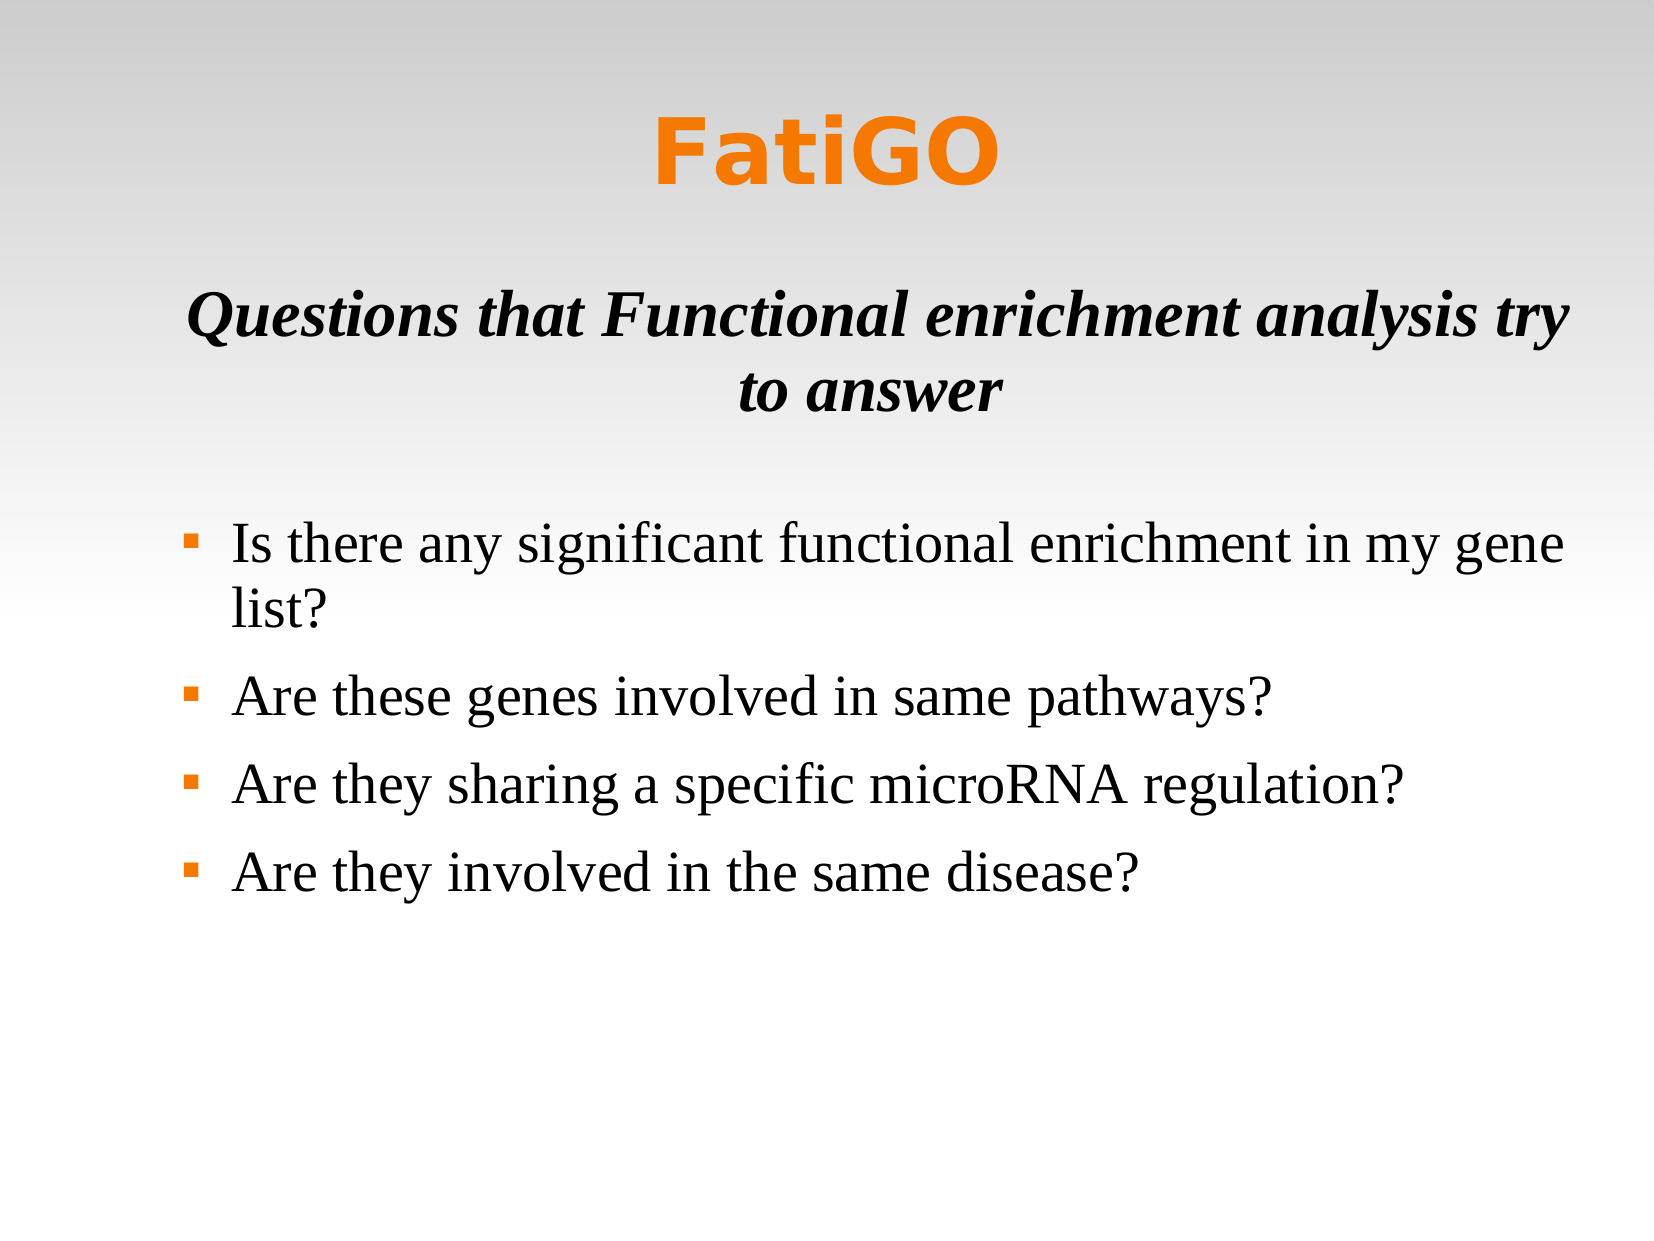

# FatiGO
Questions that Functional enrichment analysis try to answer
Is there any significant functional enrichment in my gene list?
Are these genes involved in same pathways?
Are they sharing a specific microRNA regulation?
Are they involved in the same disease?